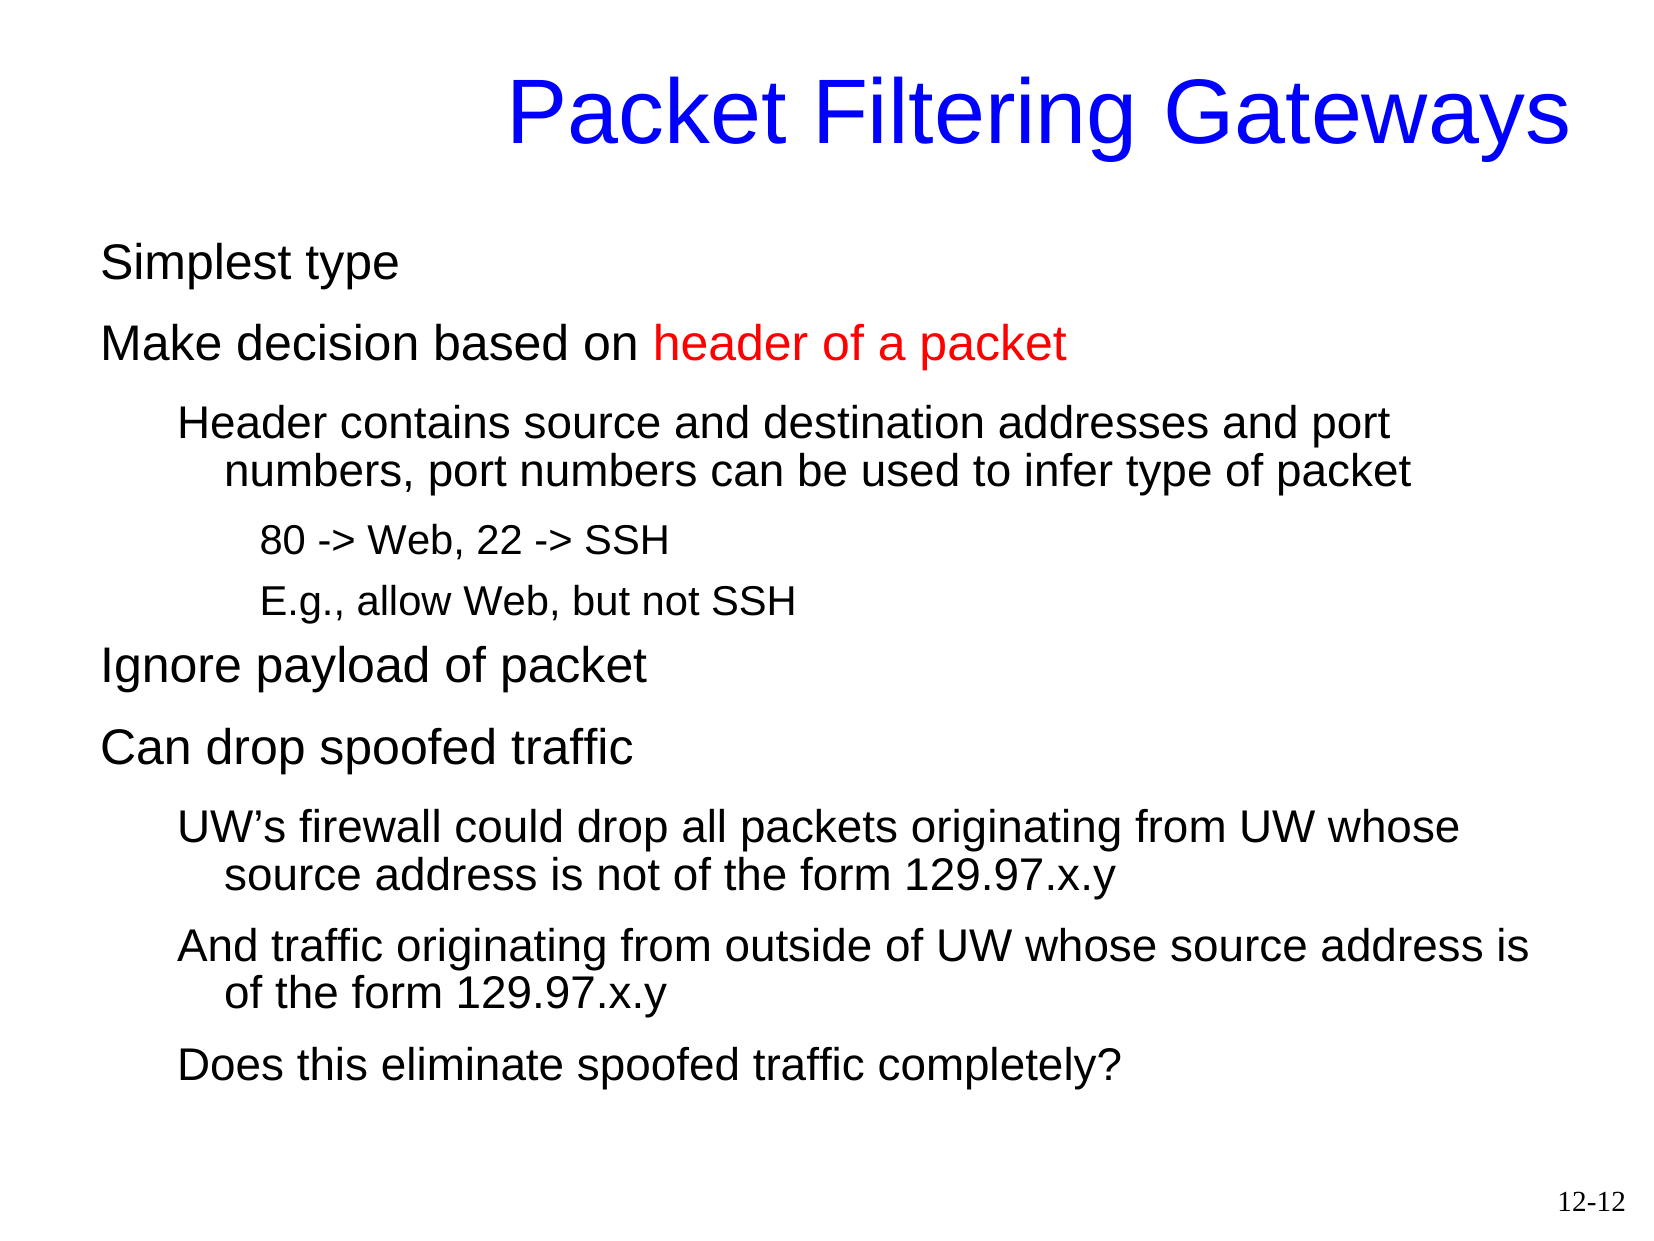

# Packet Filtering Gateways
Simplest type
Make decision based on header of a packet
Header contains source and destination addresses and port numbers, port numbers can be used to infer type of packet
80 -> Web, 22 -> SSH
E.g., allow Web, but not SSH
Ignore payload of packet
Can drop spoofed traffic
UW’s firewall could drop all packets originating from UW whose source address is not of the form 129.97.x.y
And traffic originating from outside of UW whose source address is of the form 129.97.x.y
Does this eliminate spoofed traffic completely?